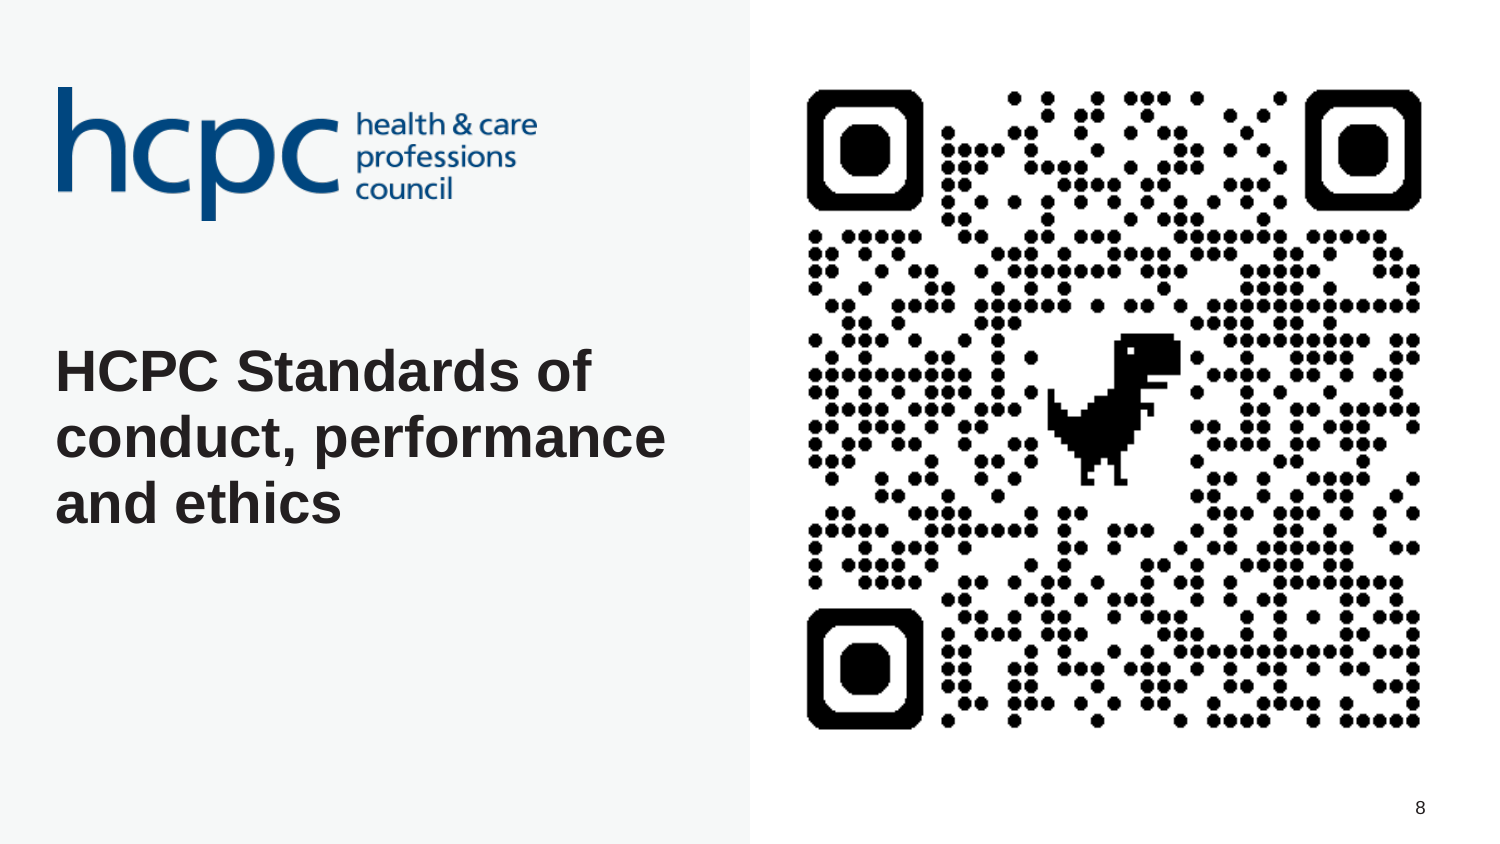

# HCPC Standards of conduct, performance and ethics